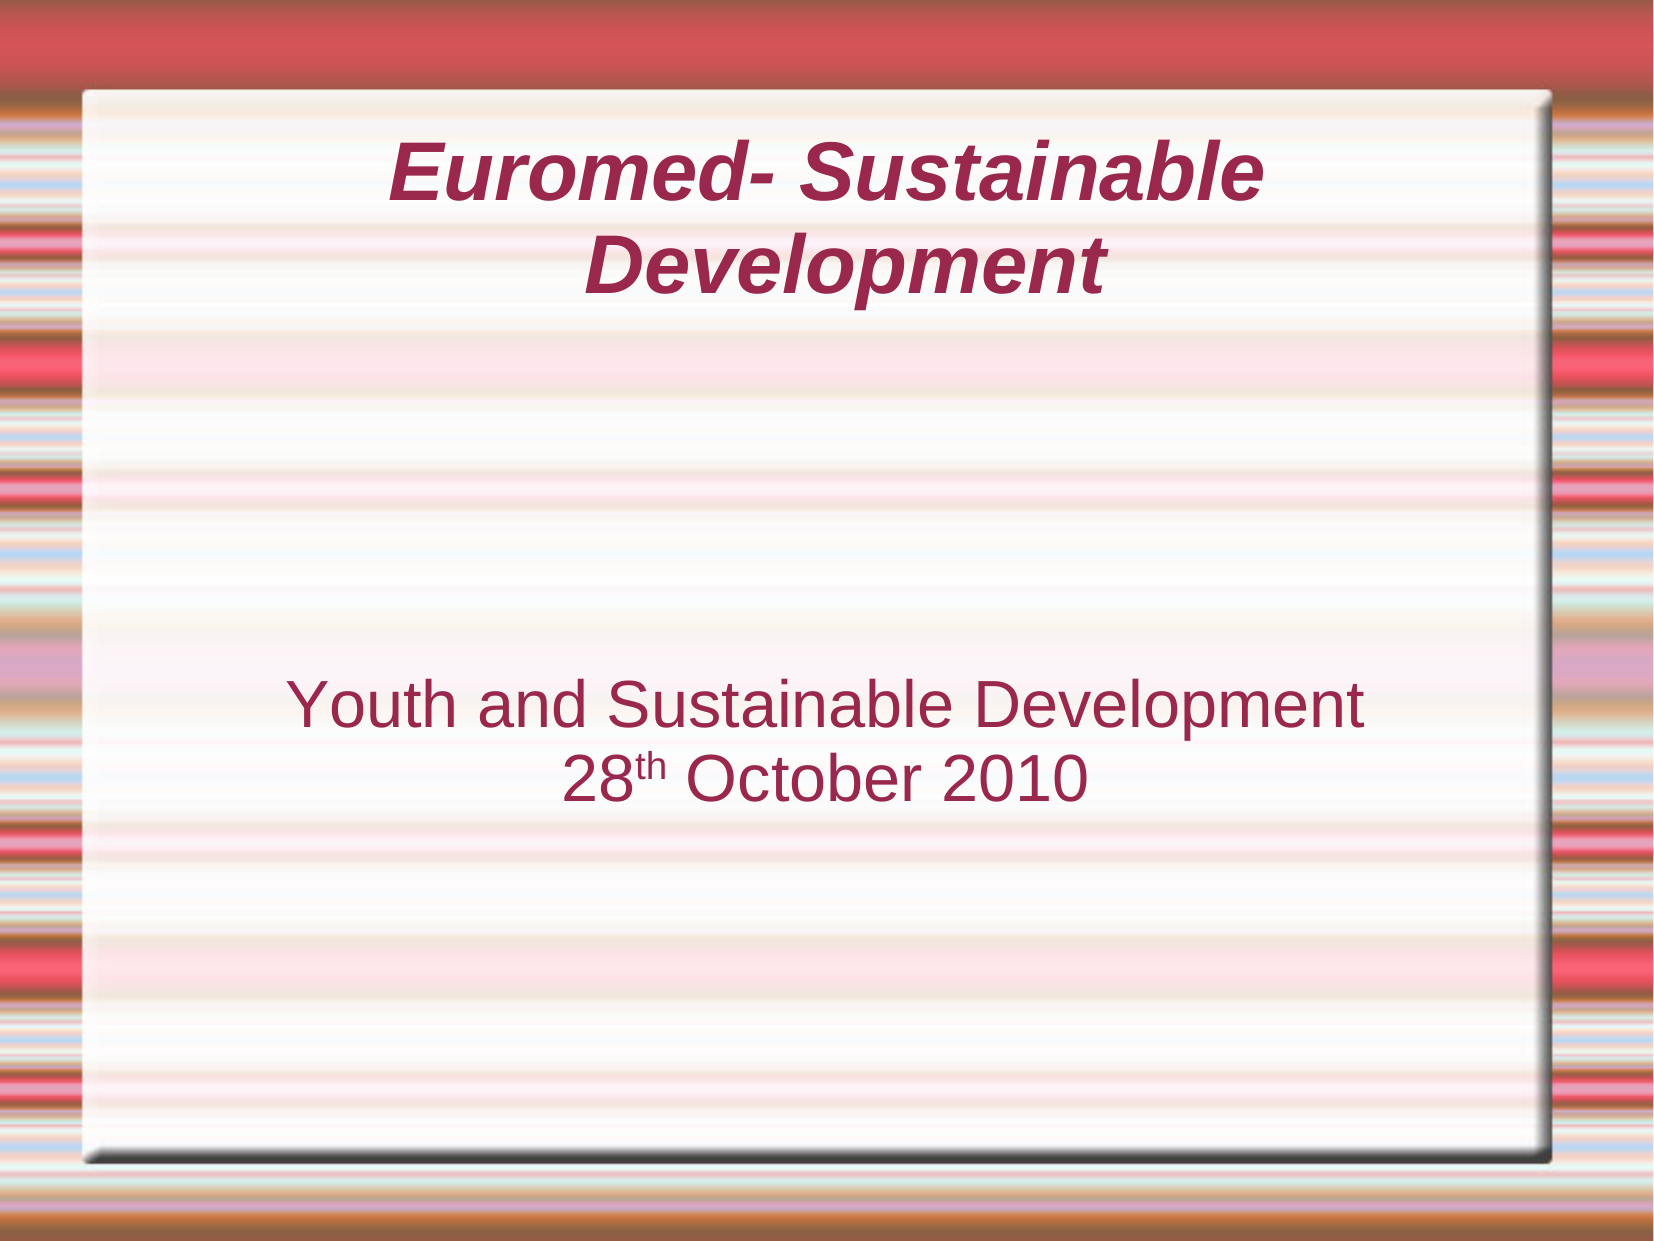

# Euromed- Sustainable Development
Youth and Sustainable Development
28th October 2010